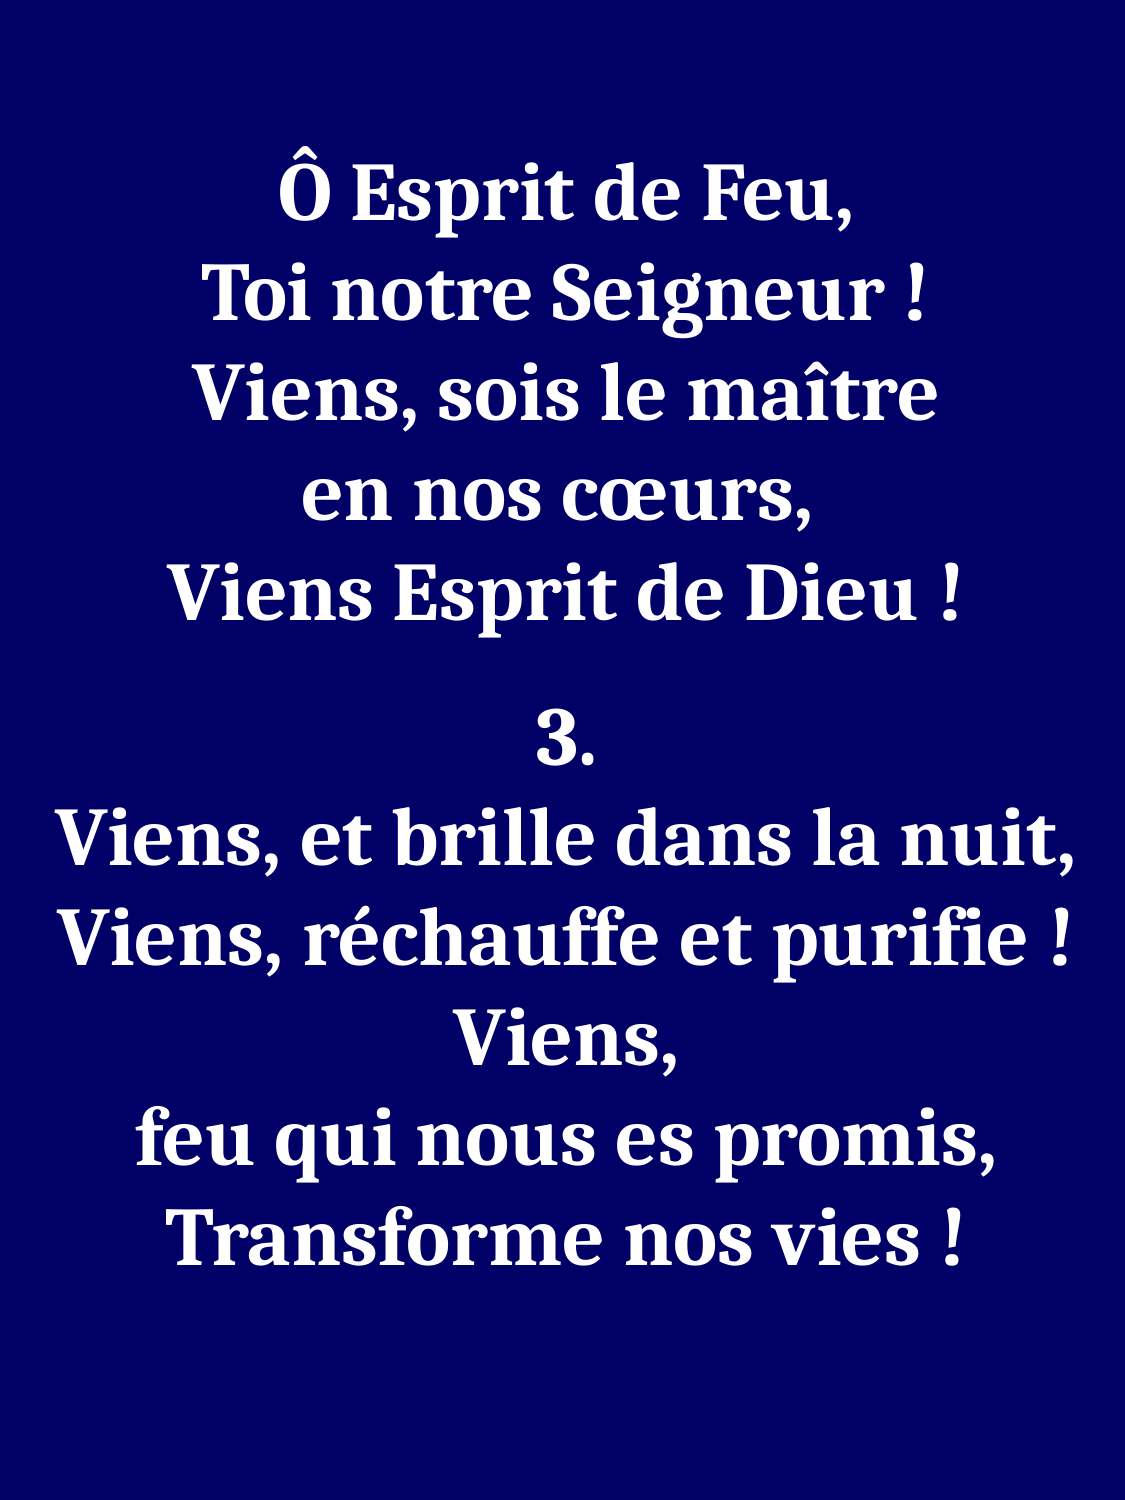

Ô Esprit de Feu,
Toi notre Seigneur !
Viens, sois le maître
en nos cœurs, 
Viens Esprit de Dieu !
3.
Viens, et brille dans la nuit,
Viens, réchauffe et purifie !
Viens,
feu qui nous es promis,
Transforme nos vies !